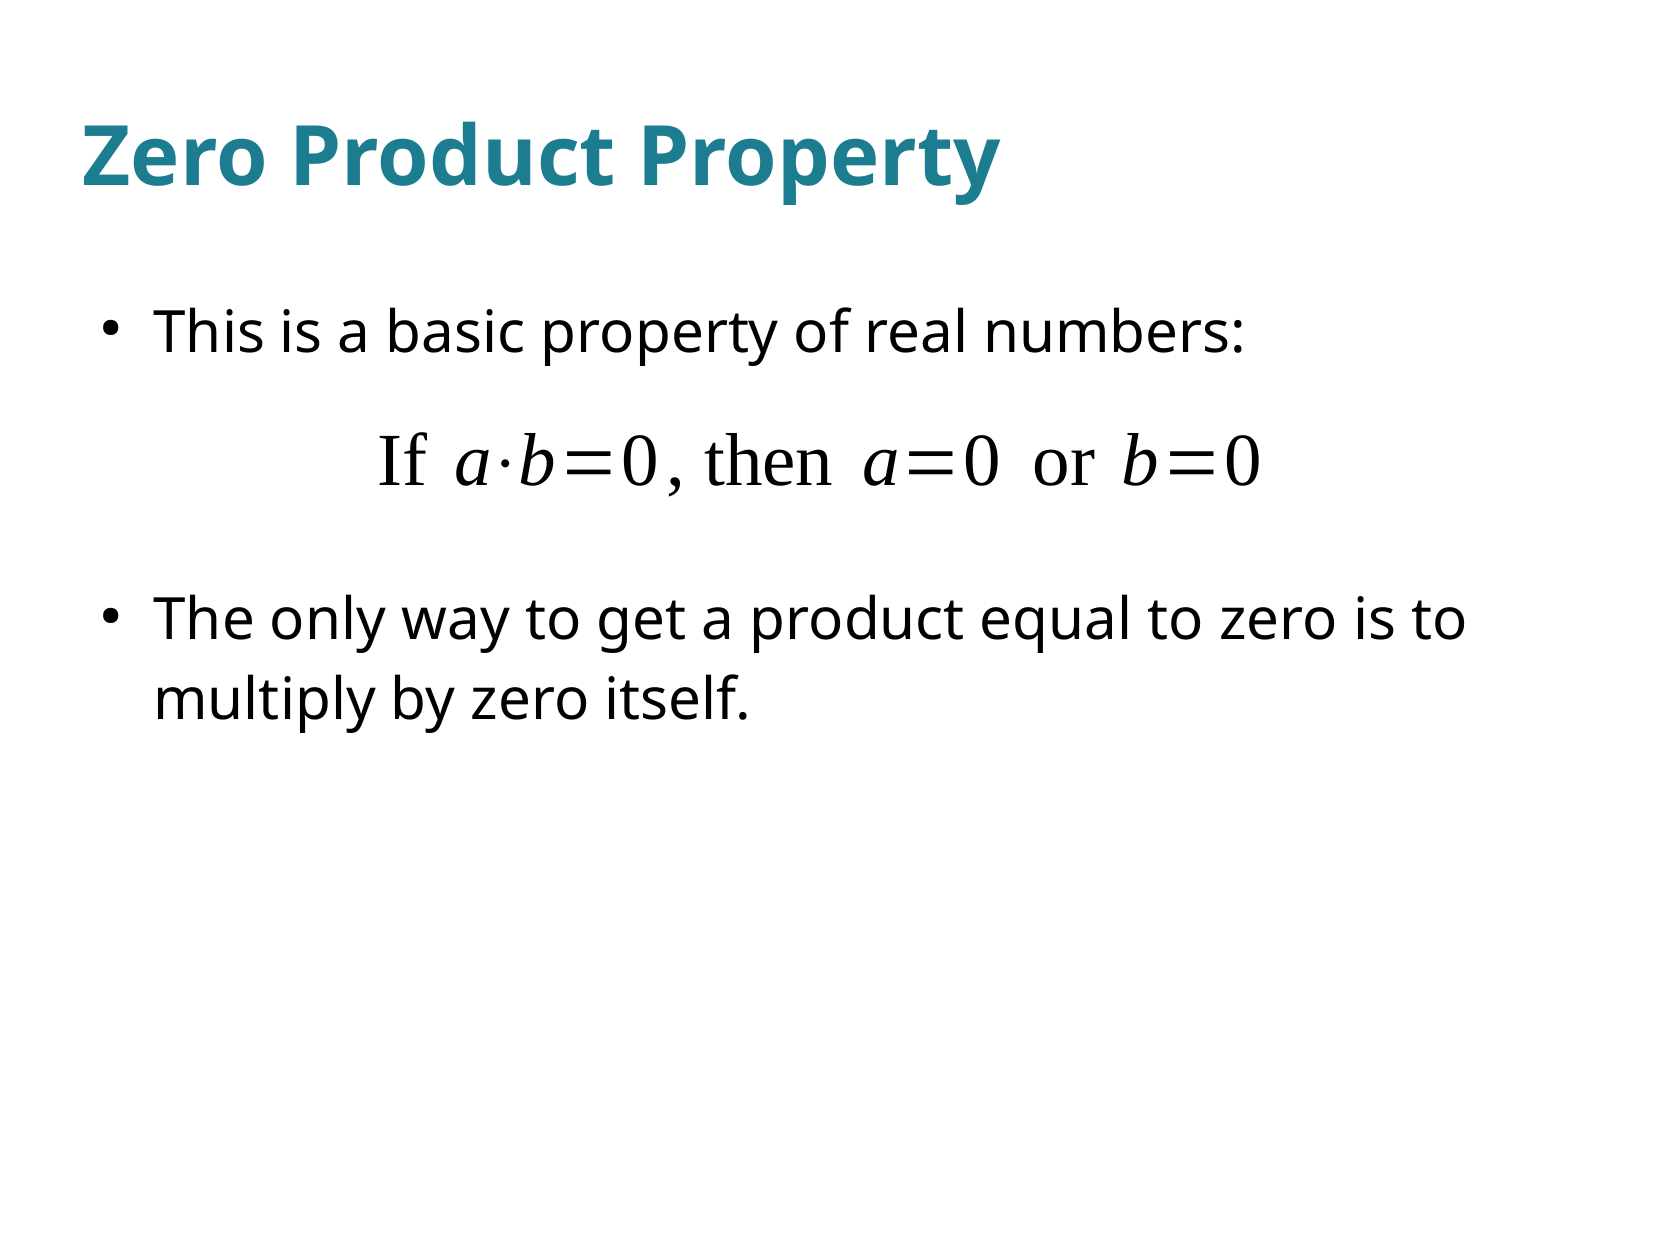

# Zero Product Property
This is a basic property of real numbers:
The only way to get a product equal to zero is to multiply by zero itself.